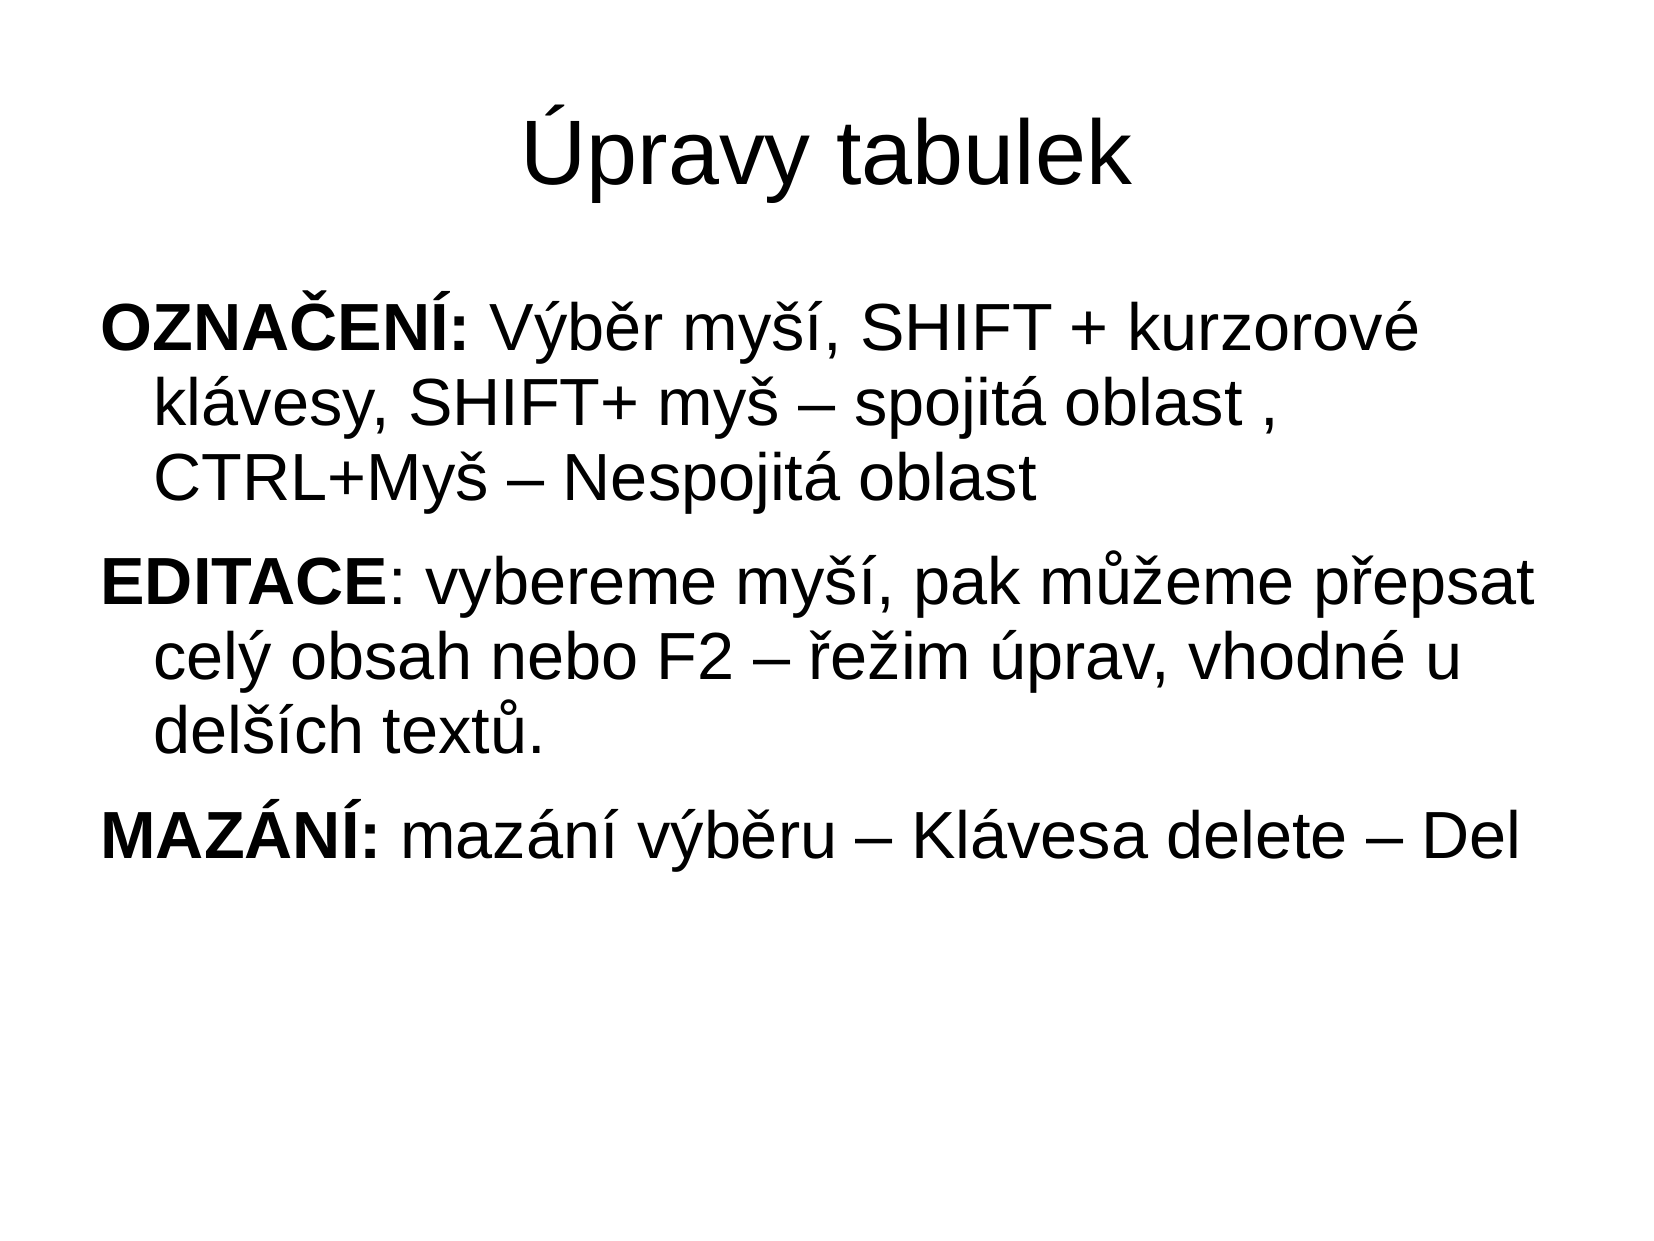

# Úpravy tabulek
OZNAČENÍ: Výběr myší, SHIFT + kurzorové klávesy, SHIFT+ myš – spojitá oblast , CTRL+Myš – Nespojitá oblast
EDITACE: vybereme myší, pak můžeme přepsat celý obsah nebo F2 – řežim úprav, vhodné u delších textů.
MAZÁNÍ: mazání výběru – Klávesa delete – Del